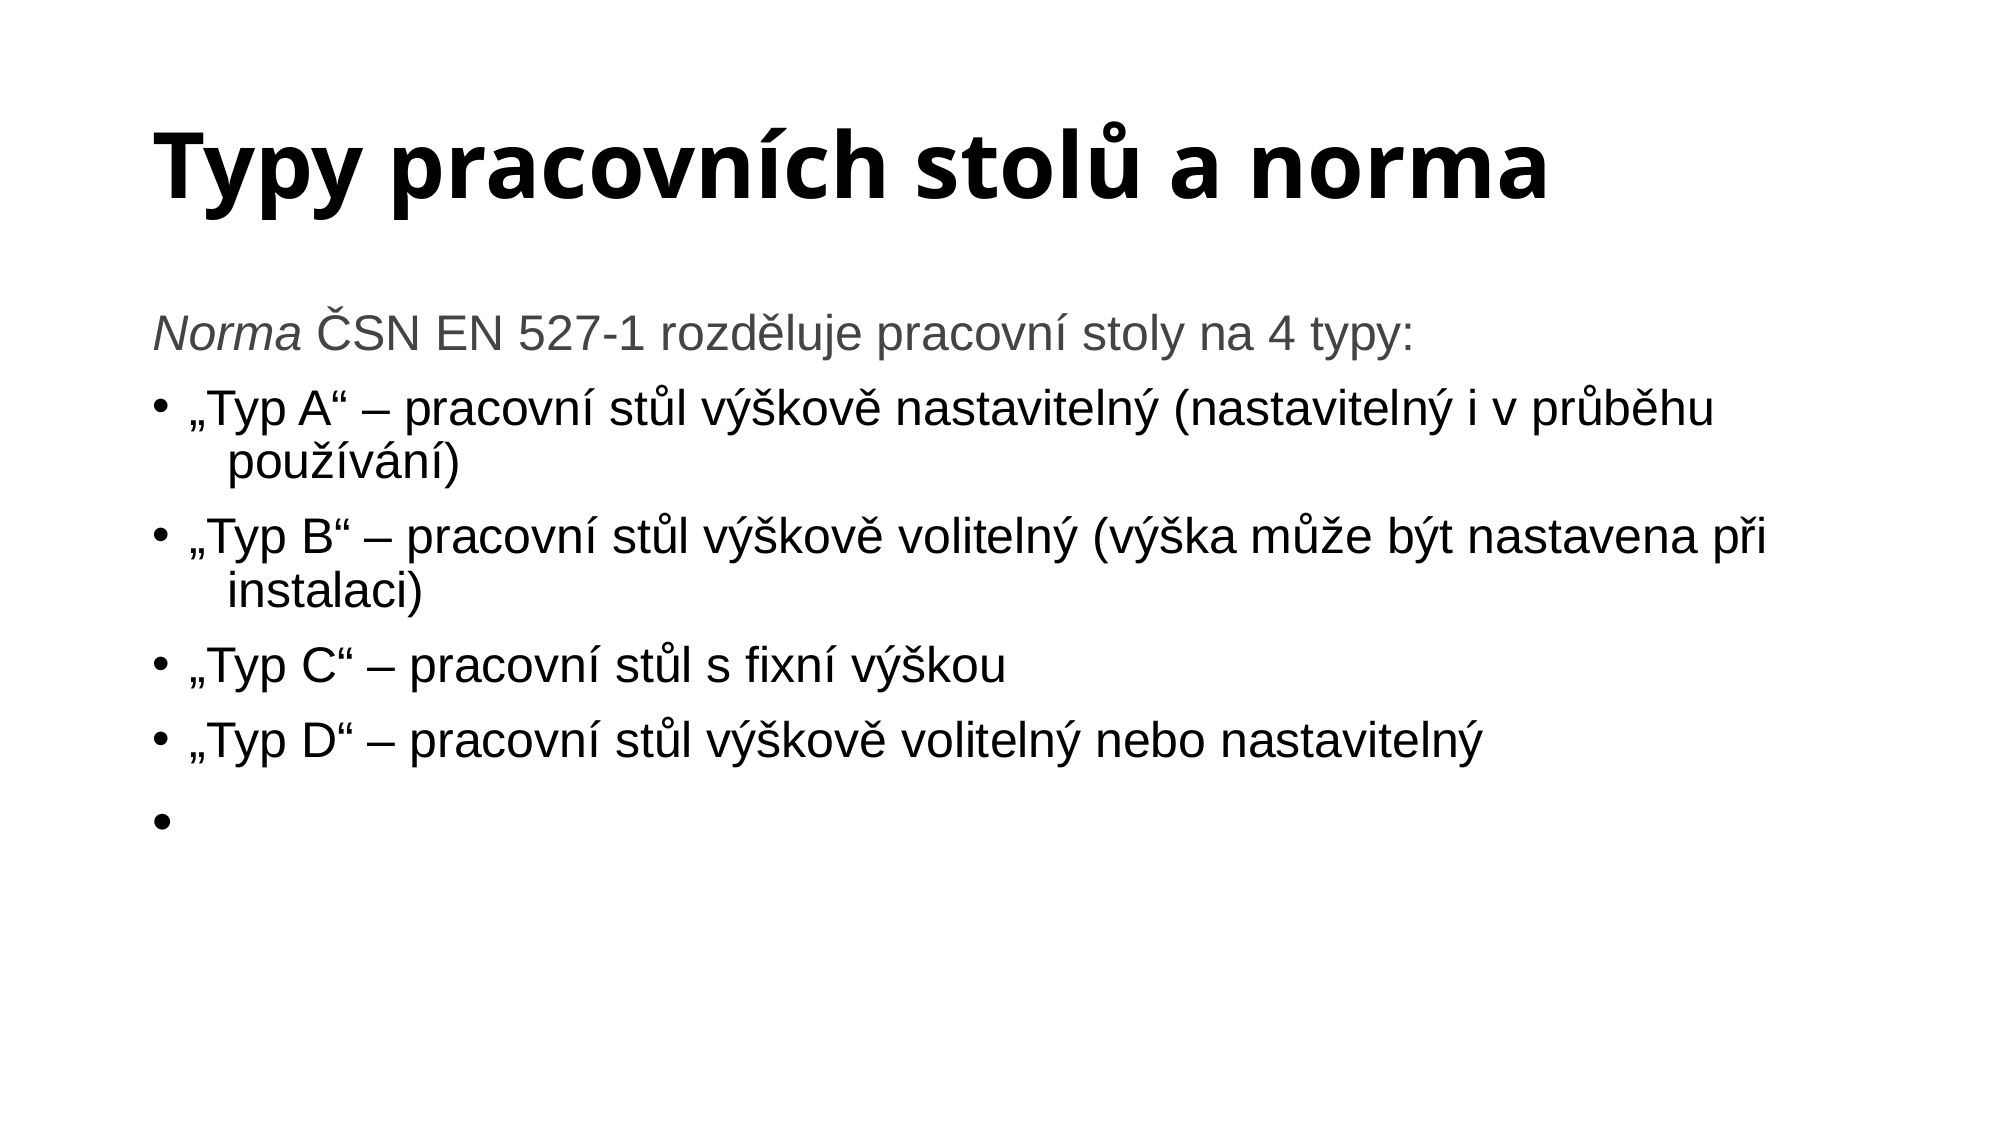

# Typy pracovních stolů a norma
Norma ČSN EN 527-1 rozděluje pracovní stoly na 4 typy:
„Typ A“ – pracovní stůl výškově nastavitelný (nastavitelný i v průběhu používání)
„Typ B“ – pracovní stůl výškově volitelný (výška může být nastavena při instalaci)
„Typ C“ – pracovní stůl s fixní výškou
„Typ D“ – pracovní stůl výškově volitelný nebo nastavitelný